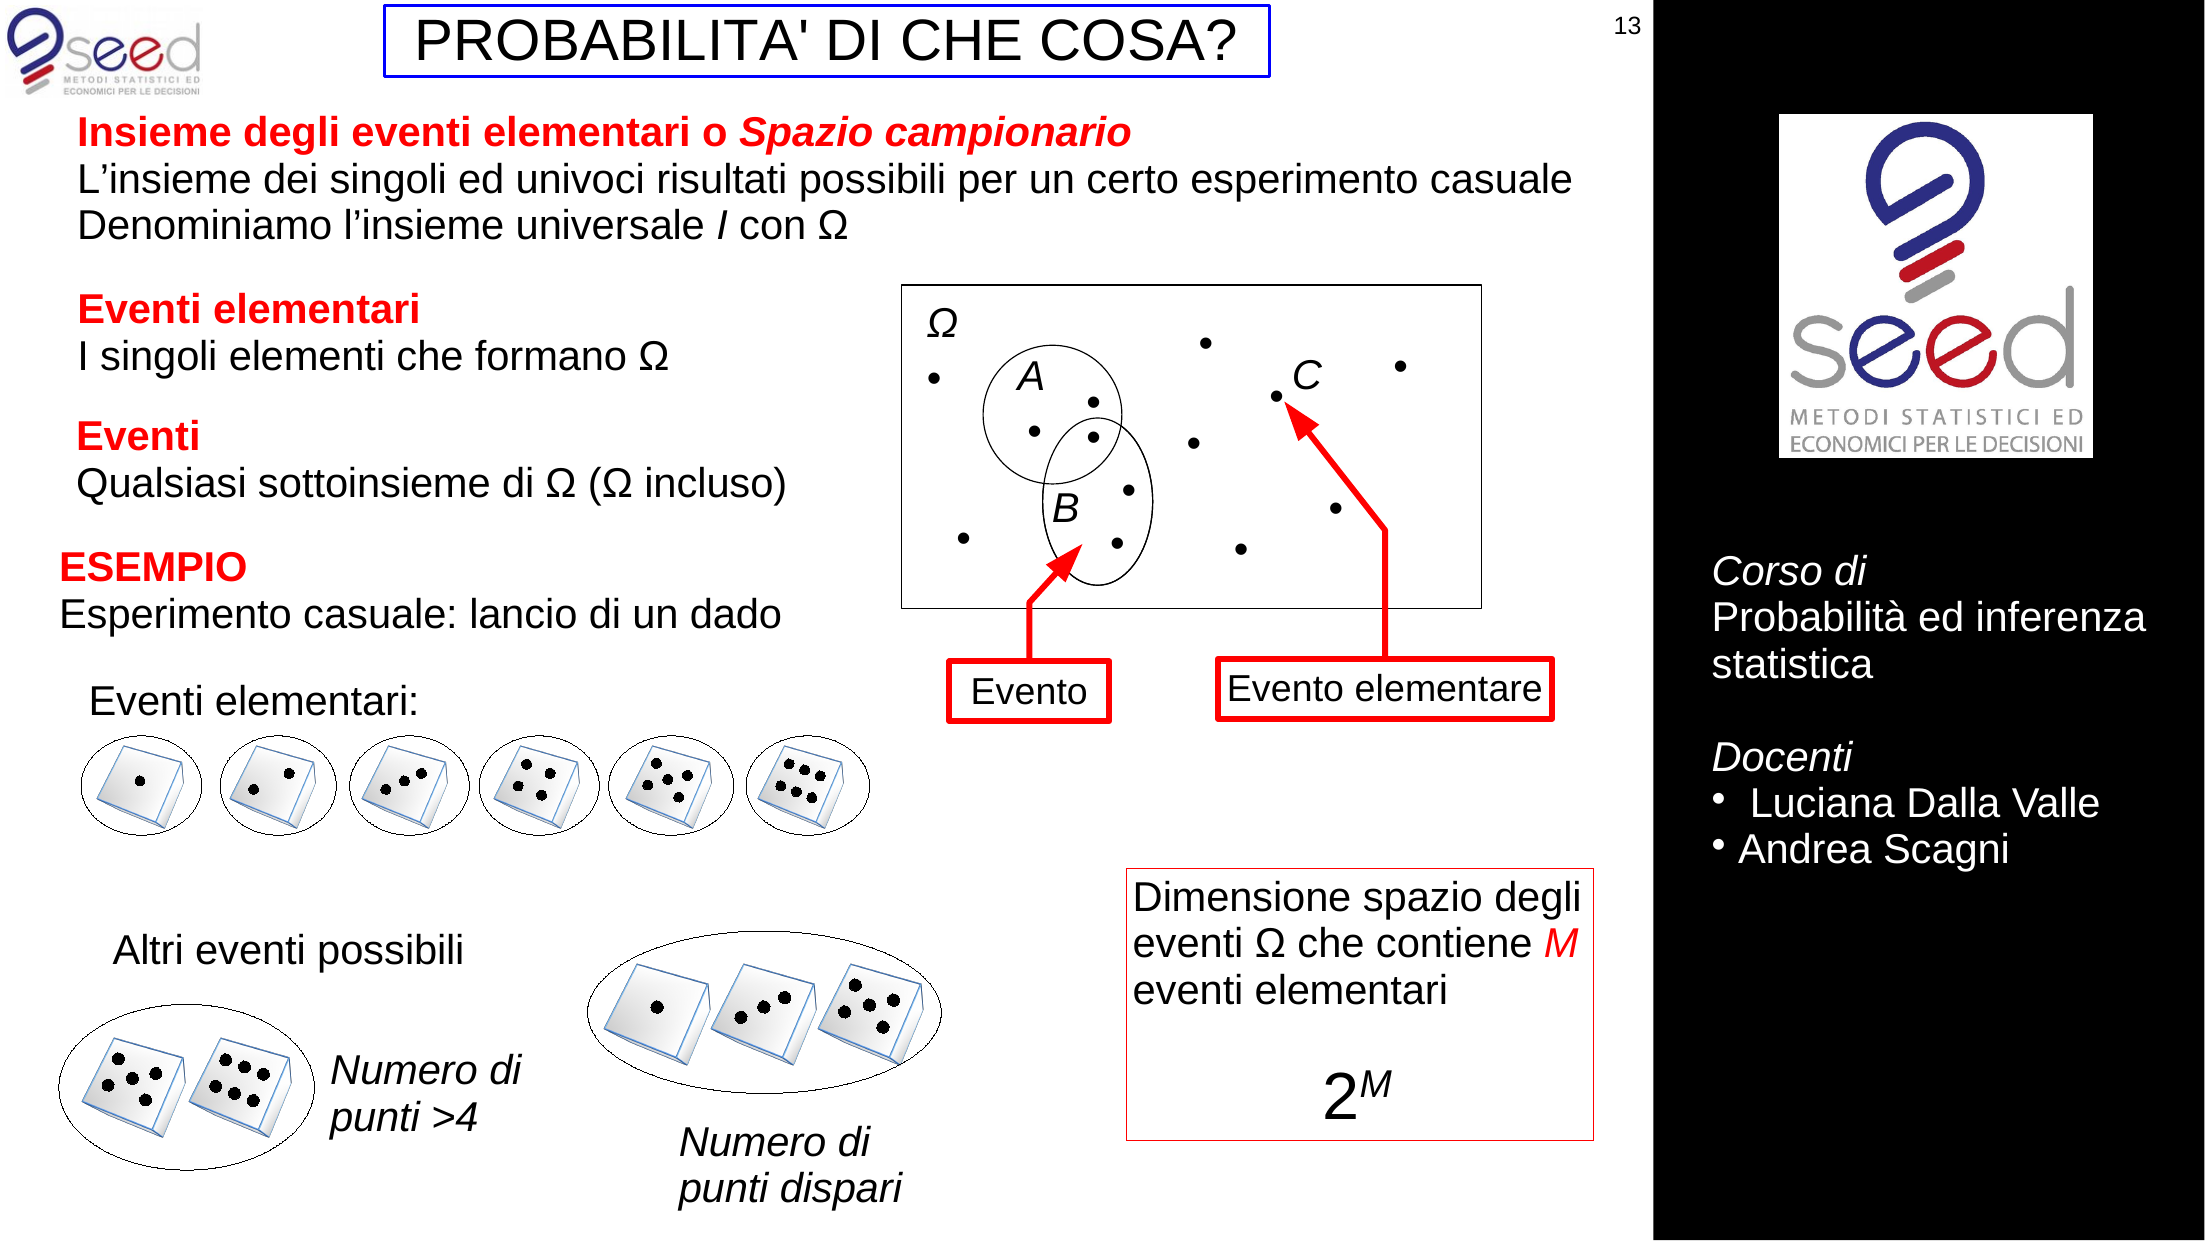

PROBABILITA' DI CHE COSA?
Insieme degli eventi elementari o Spazio campionario
L’insieme dei singoli ed univoci risultati possibili per un certo esperimento casuale
Denominiamo l’insieme universale I con Ω
Ω
A
B
•
•
C
•
•
•
•
Eventi
Qualsiasi sottoinsieme di Ω (Ω incluso)
•
•
•
•
•
•
•
Eventi elementari
I singoli elementi che formano Ω
ESEMPIO
Esperimento casuale: lancio di un dado
Eventi elementari:
Dimensione spazio degli eventi Ω che contiene M eventi elementari
2M
Altri eventi possibili
Numero di punti >4
Numero di punti dispari